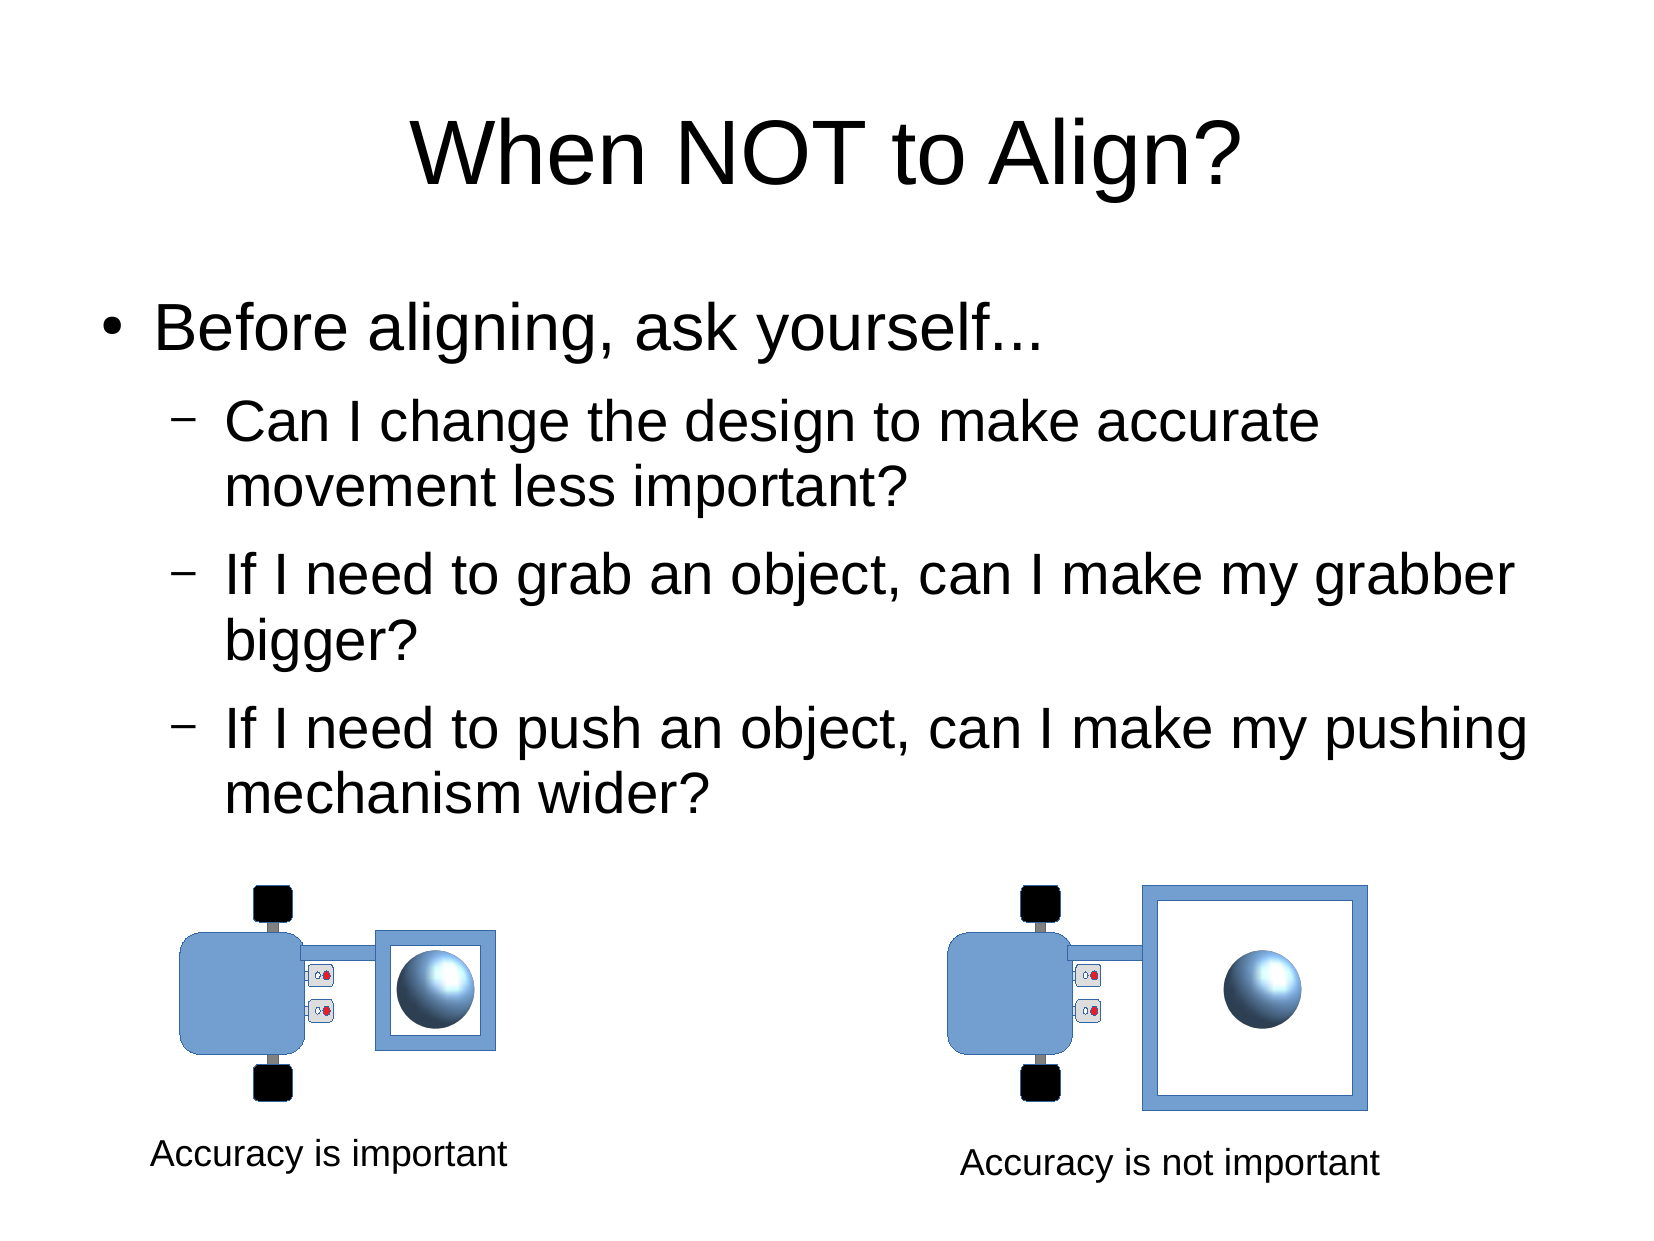

# When NOT to Align?
Before aligning, ask yourself...
Can I change the design to make accurate movement less important?
If I need to grab an object, can I make my grabber bigger?
If I need to push an object, can I make my pushing mechanism wider?
Accuracy is important
Accuracy is not important